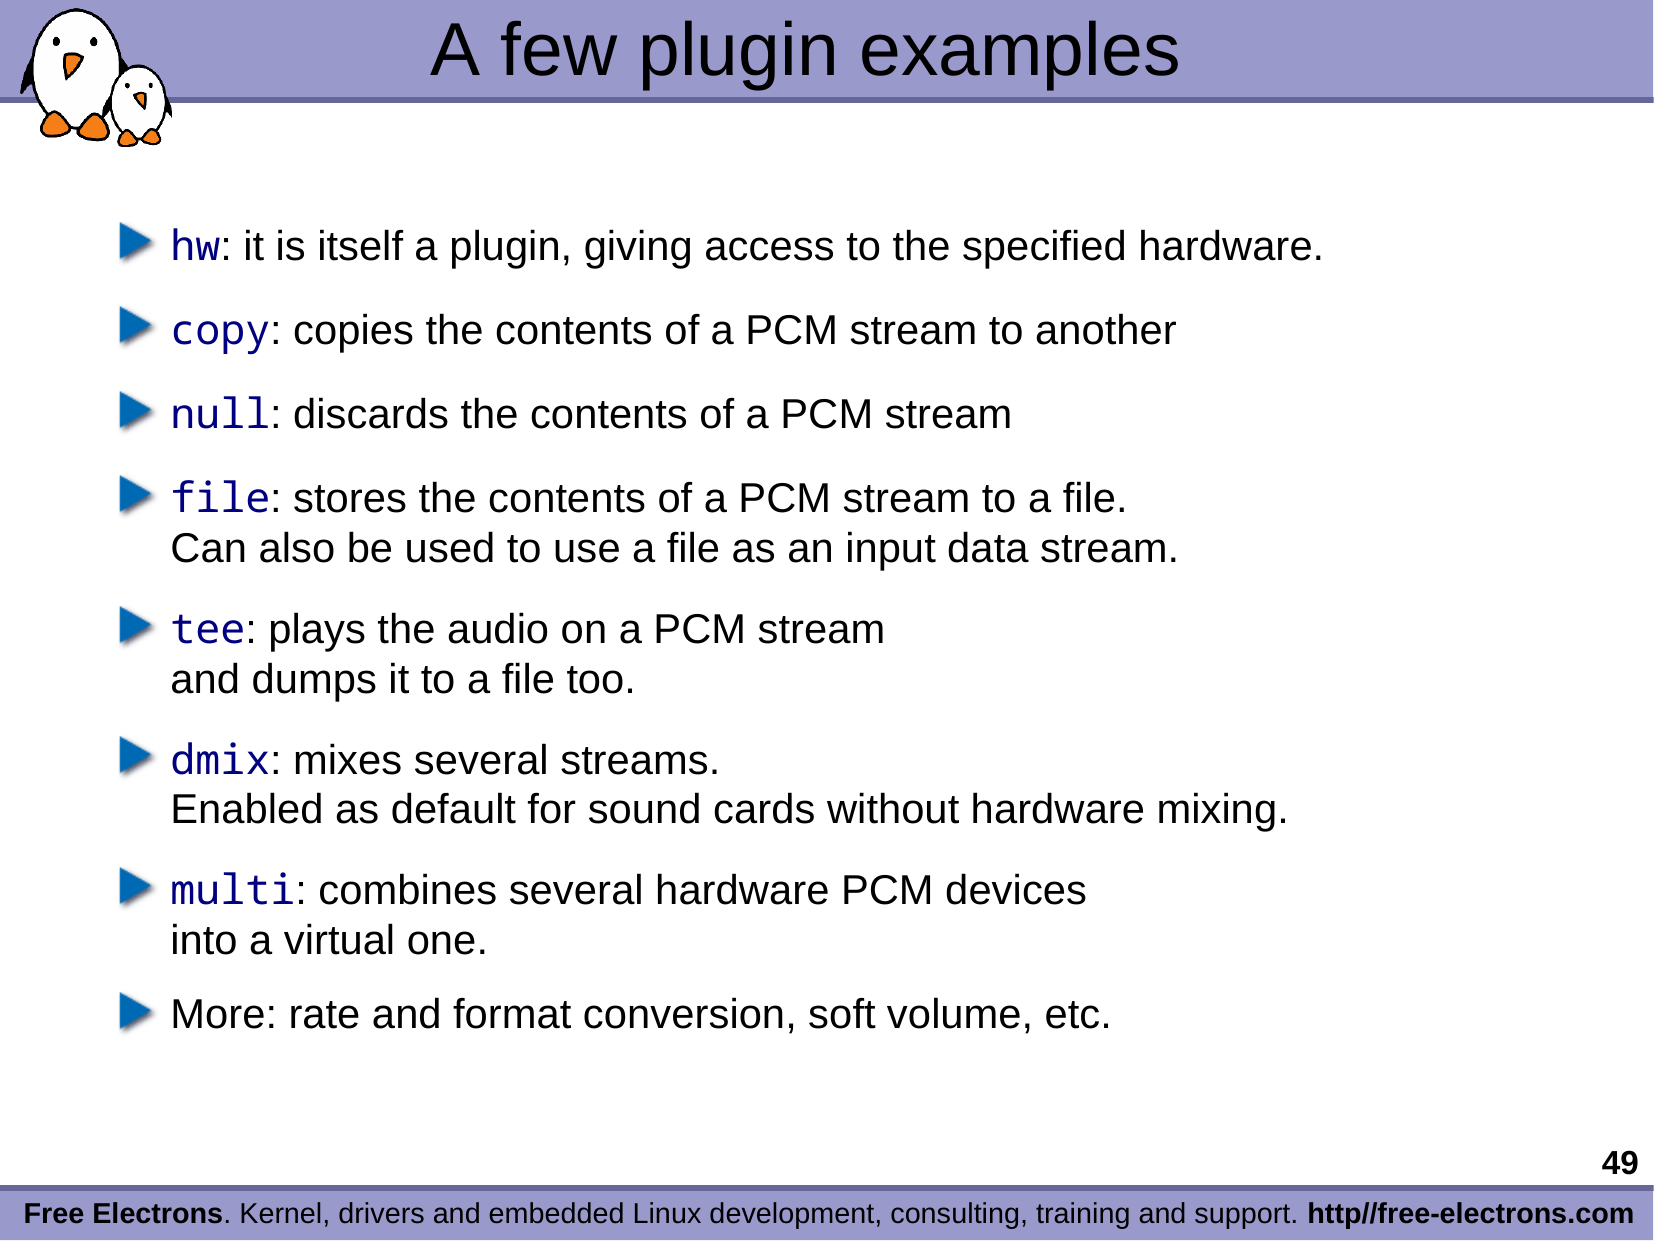

# A few plugin examples
hw: it is itself a plugin, giving access to the specified hardware.
copy: copies the contents of a PCM stream to another
null: discards the contents of a PCM stream
file: stores the contents of a PCM stream to a file.
Can also be used to use a file as an input data stream.
tee: plays the audio on a PCM stream
and dumps it to a file too.
dmix: mixes several streams.
Enabled as default for sound cards without hardware mixing.
multi: combines several hardware PCM devices
into a virtual one.
More: rate and format conversion, soft volume, etc.